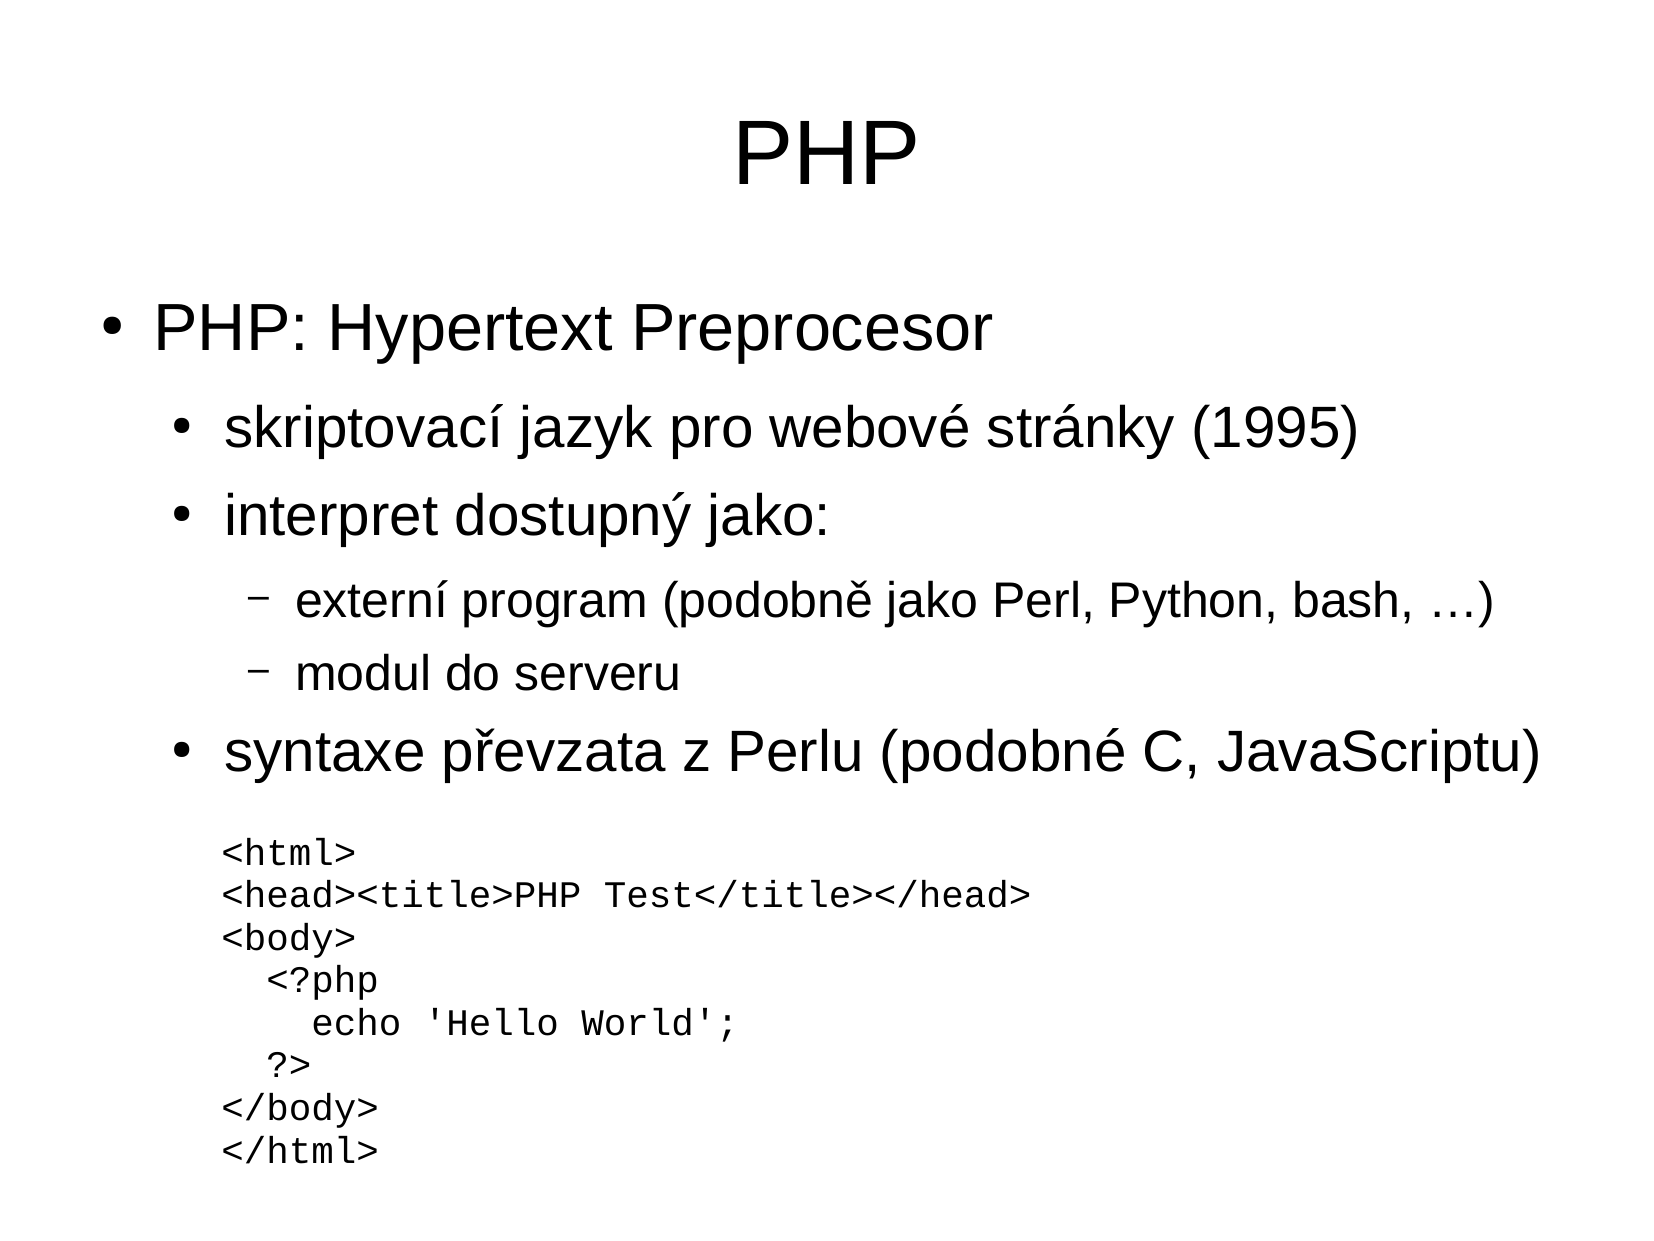

# PHP
PHP: Hypertext Preprocesor
skriptovací jazyk pro webové stránky (1995)
interpret dostupný jako:
externí program (podobně jako Perl, Python, bash, …)
modul do serveru
syntaxe převzata z Perlu (podobné C, JavaScriptu)
<html>
<head><title>PHP Test</title></head>
<body>
 <?php
 echo 'Hello World';
 ?>
</body>
</html>